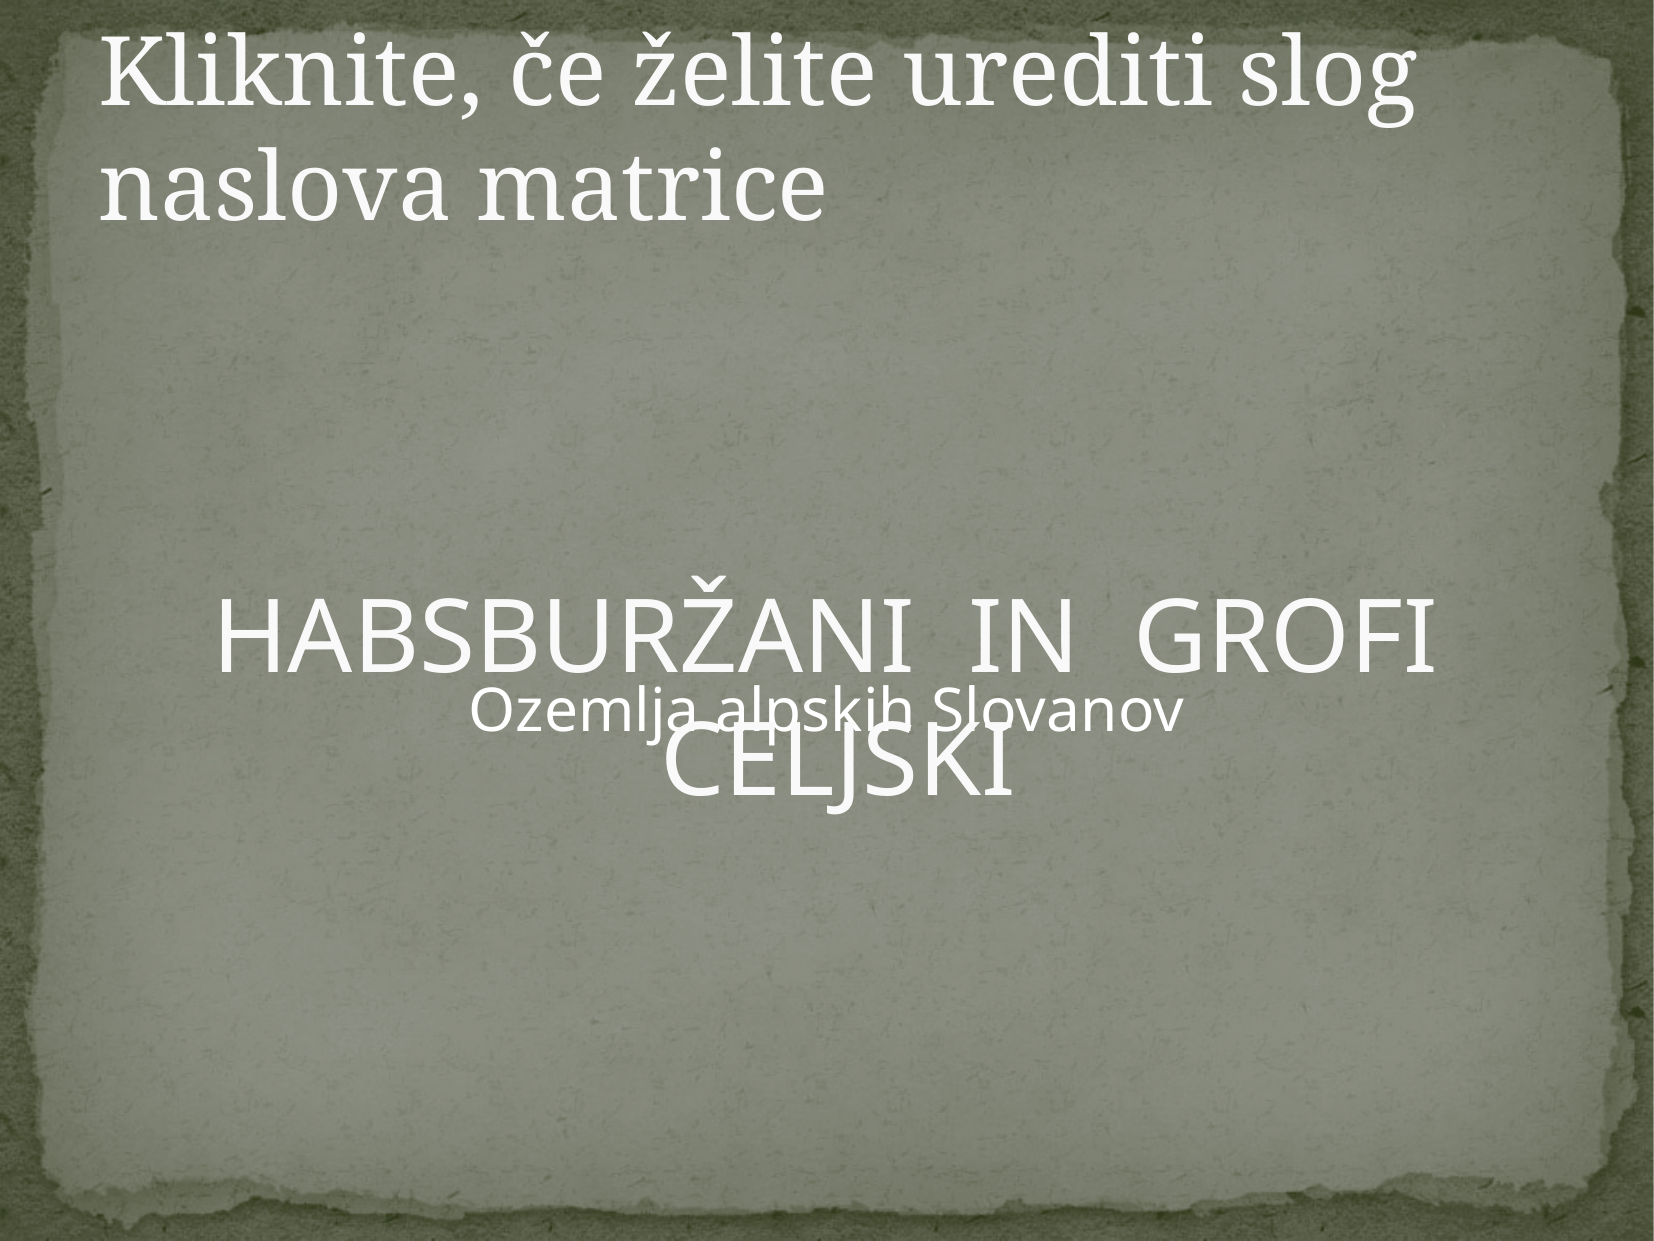

HABSBURŽANI IN GROFI CELJSKI
Ozemlja alpskih Slovanov